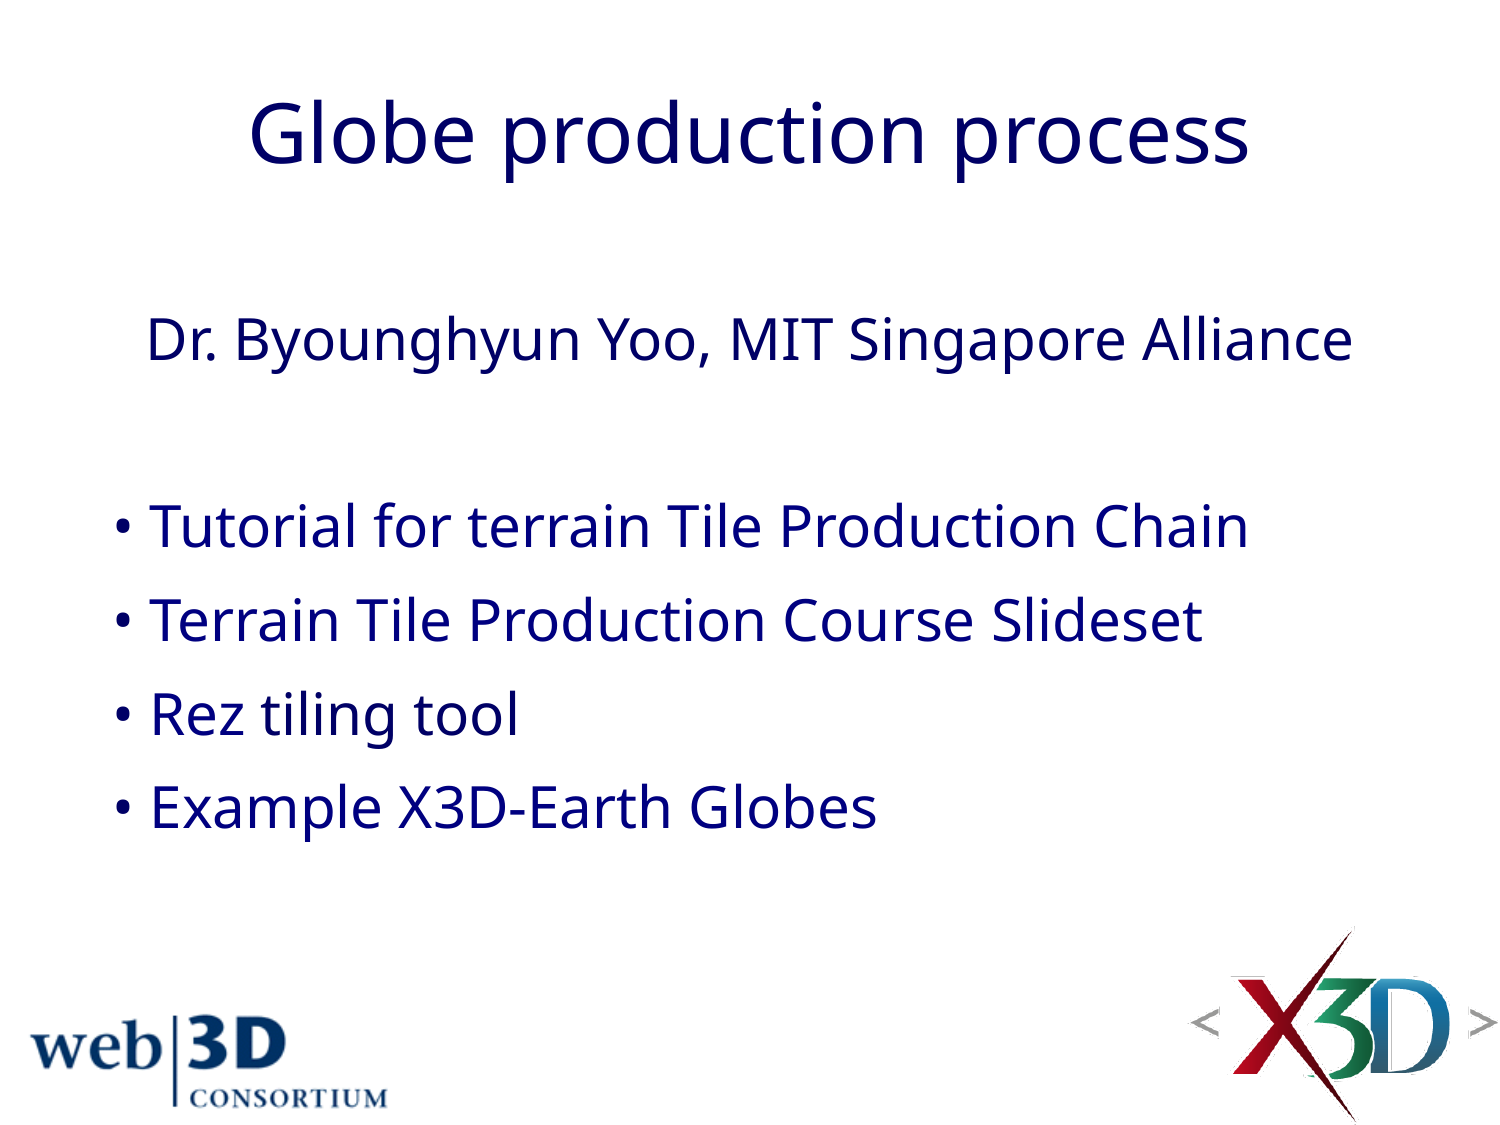

# Globe production process
Dr. Byounghyun Yoo, MIT Singapore Alliance
 Tutorial for terrain Tile Production Chain
 Terrain Tile Production Course Slideset
 Rez tiling tool
 Example X3D-Earth Globes